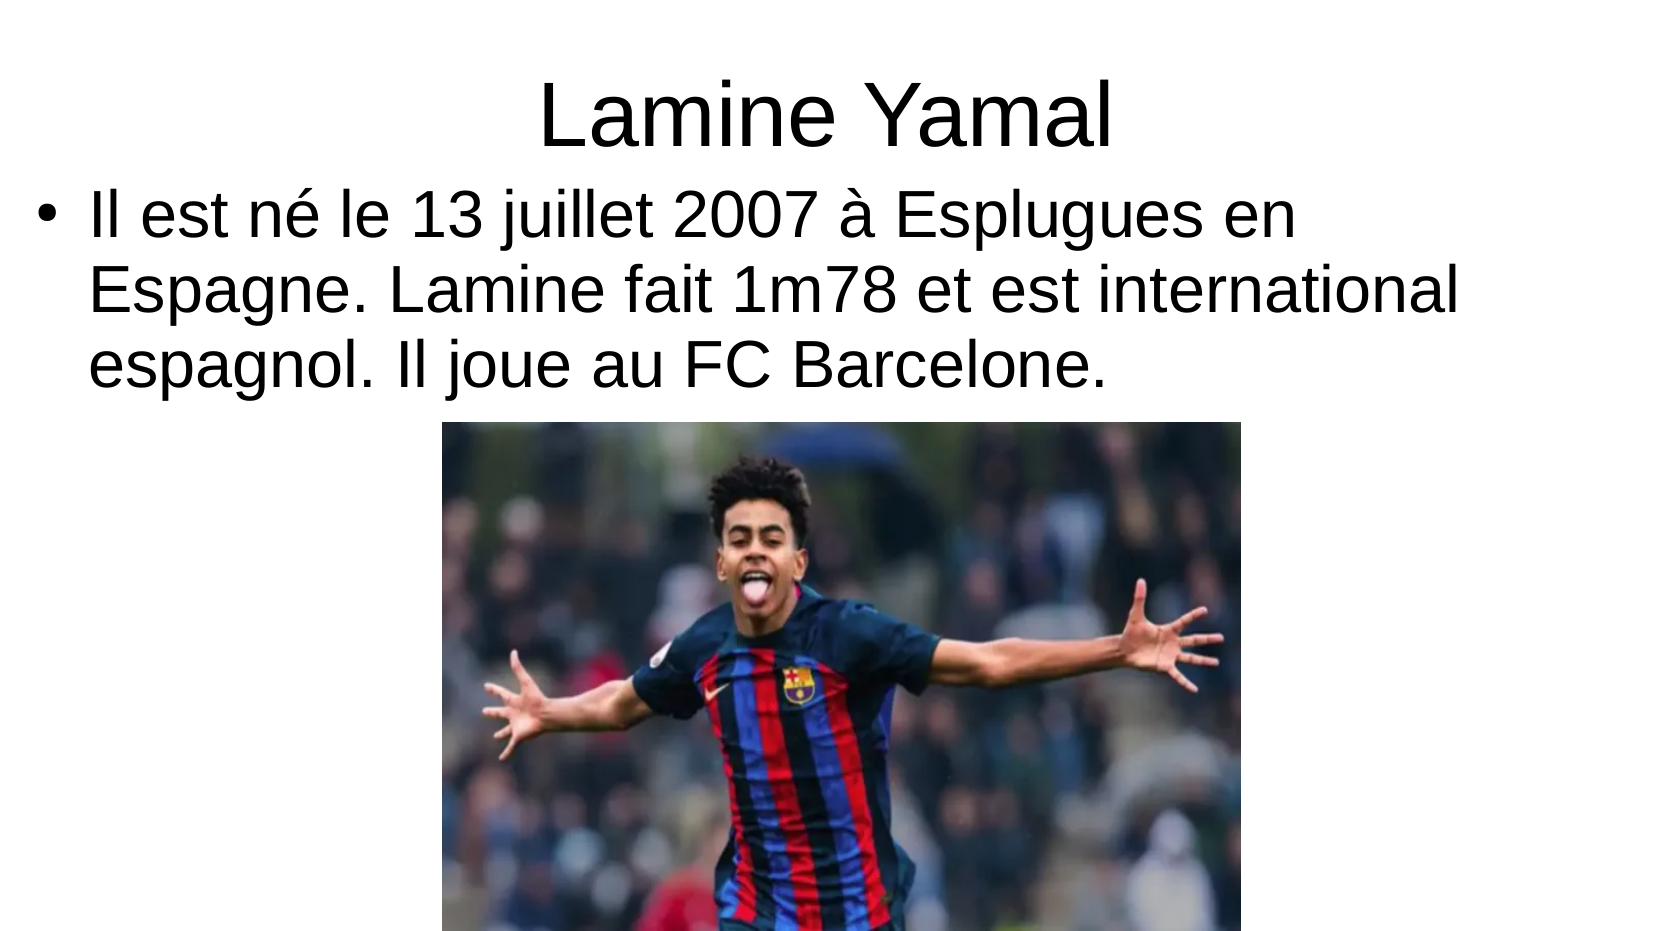

# Lamine Yamal
Il est né le 13 juillet 2007 à Esplugues en Espagne. Lamine fait 1m78 et est international espagnol. Il joue au FC Barcelone.